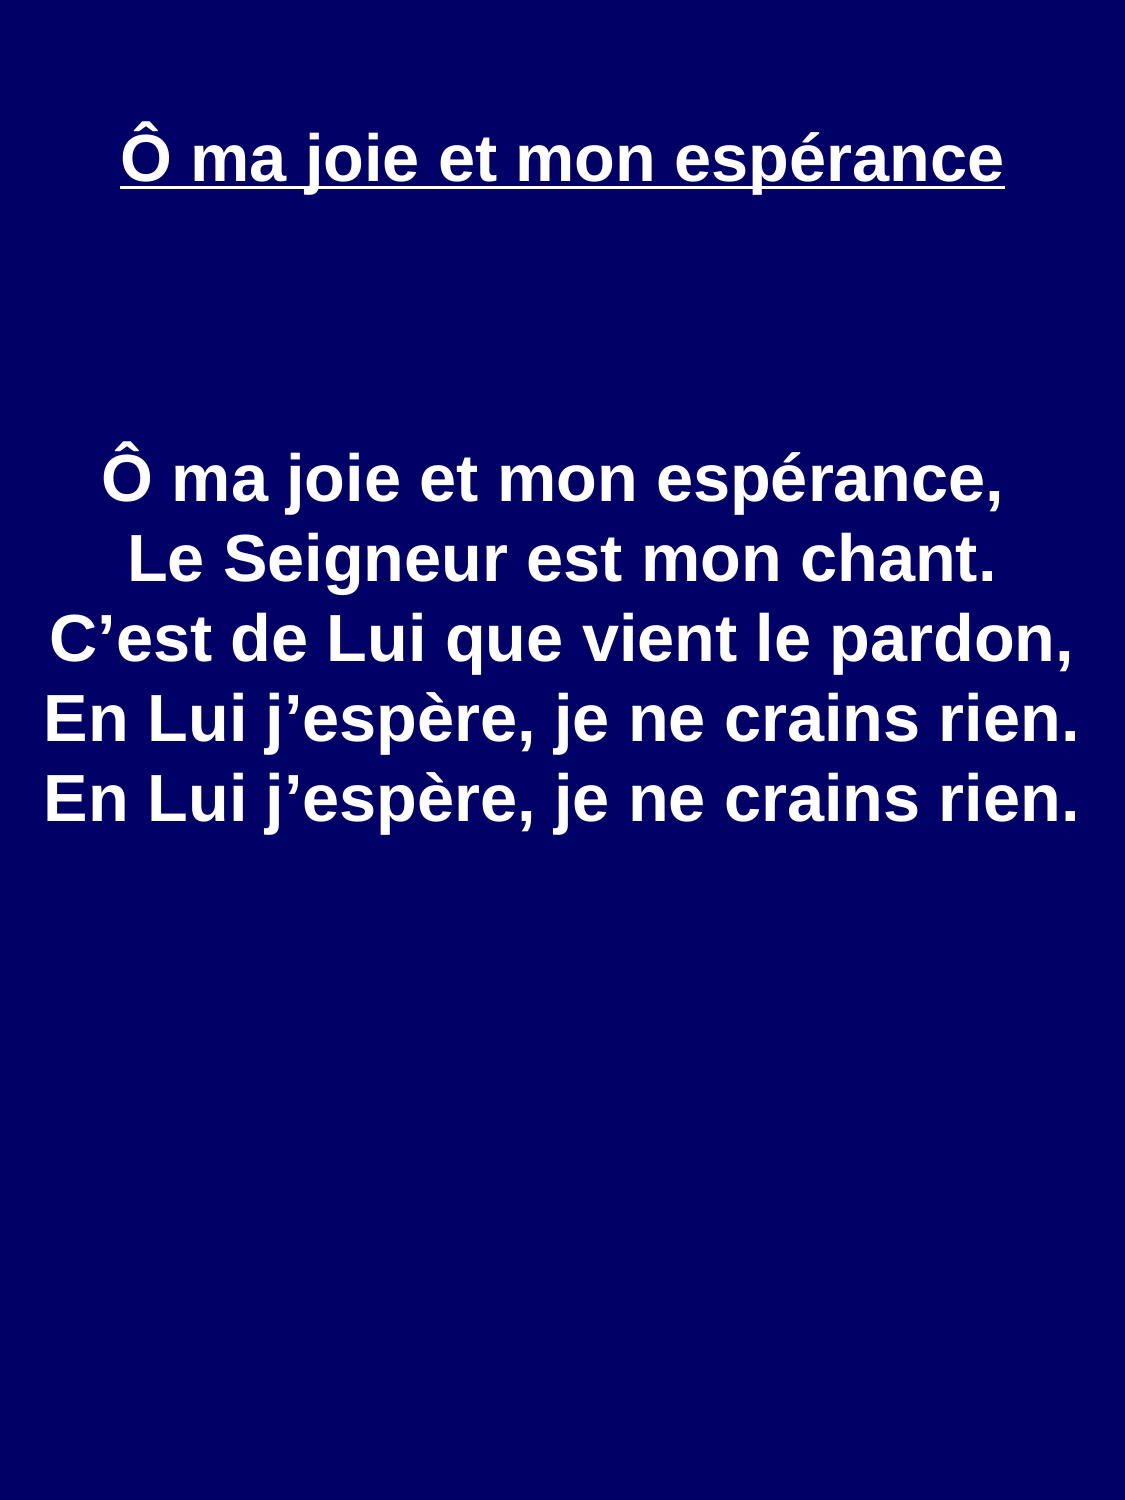

Ô ma joie et mon espérance
Ô ma joie et mon espérance,
Le Seigneur est mon chant.
C’est de Lui que vient le pardon,
En Lui j’espère, je ne crains rien.
En Lui j’espère, je ne crains rien.